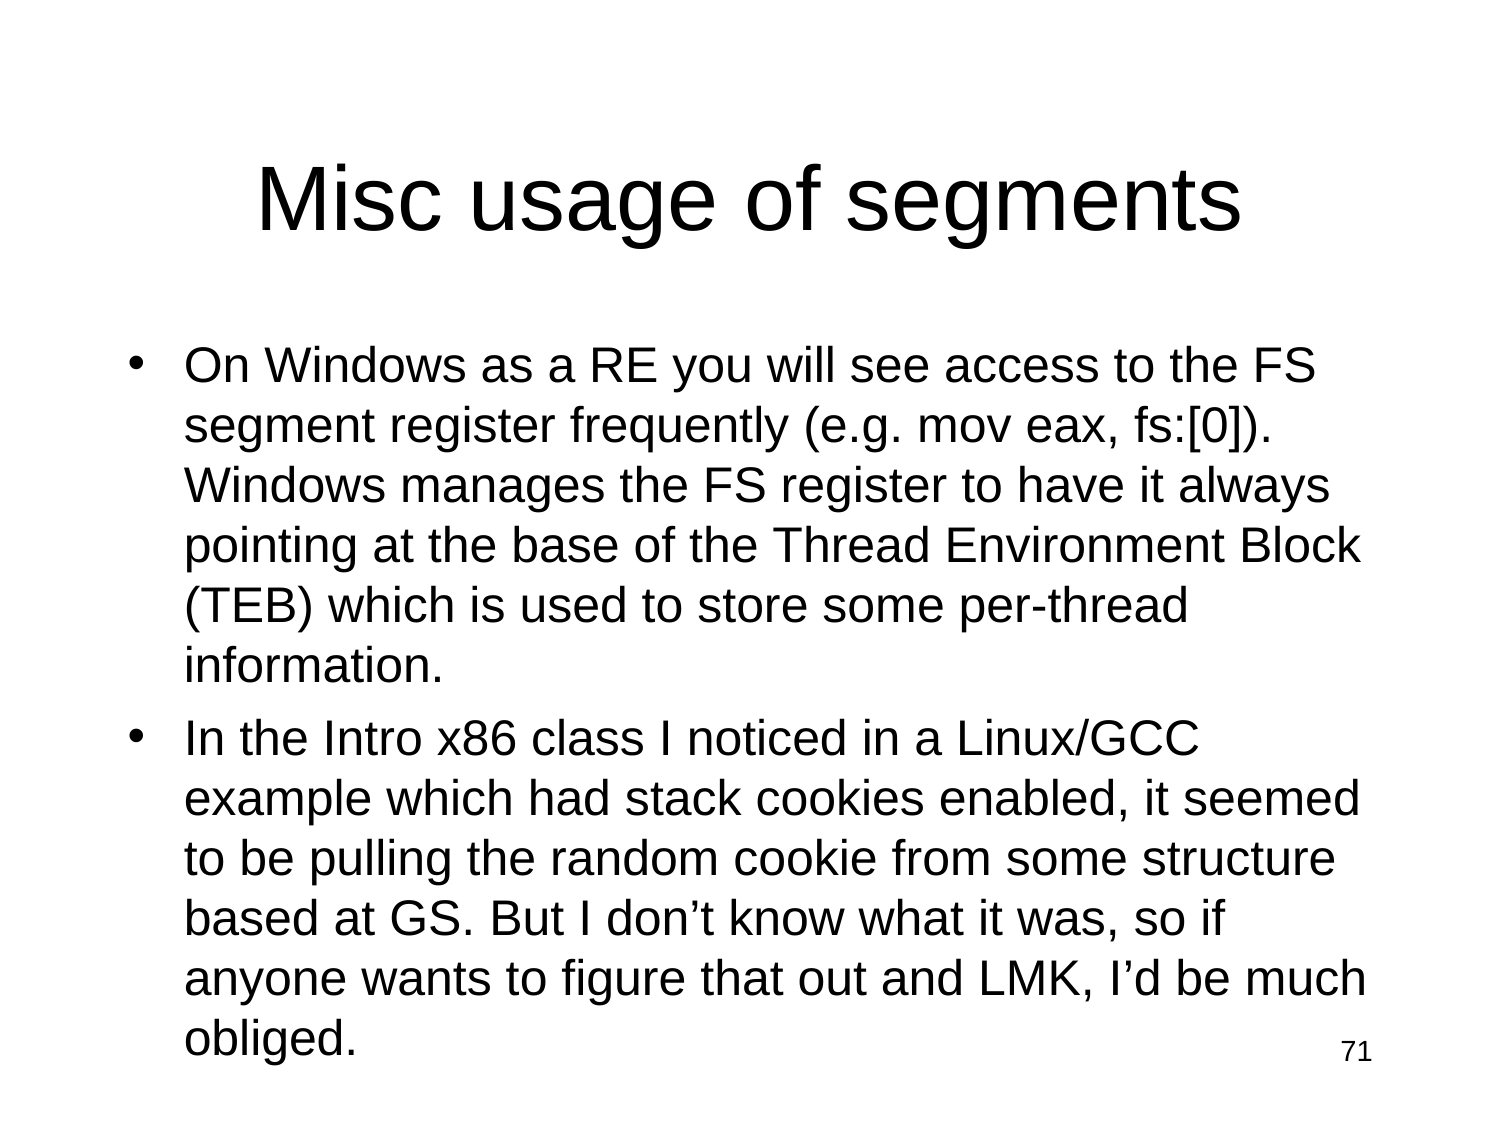

# Misc usage of segments
On Windows as a RE you will see access to the FS segment register frequently (e.g. mov eax, fs:[0]). Windows manages the FS register to have it always pointing at the base of the Thread Environment Block (TEB) which is used to store some per-thread information.
In the Intro x86 class I noticed in a Linux/GCC example which had stack cookies enabled, it seemed to be pulling the random cookie from some structure based at GS. But I don’t know what it was, so if anyone wants to figure that out and LMK, I’d be much obliged.